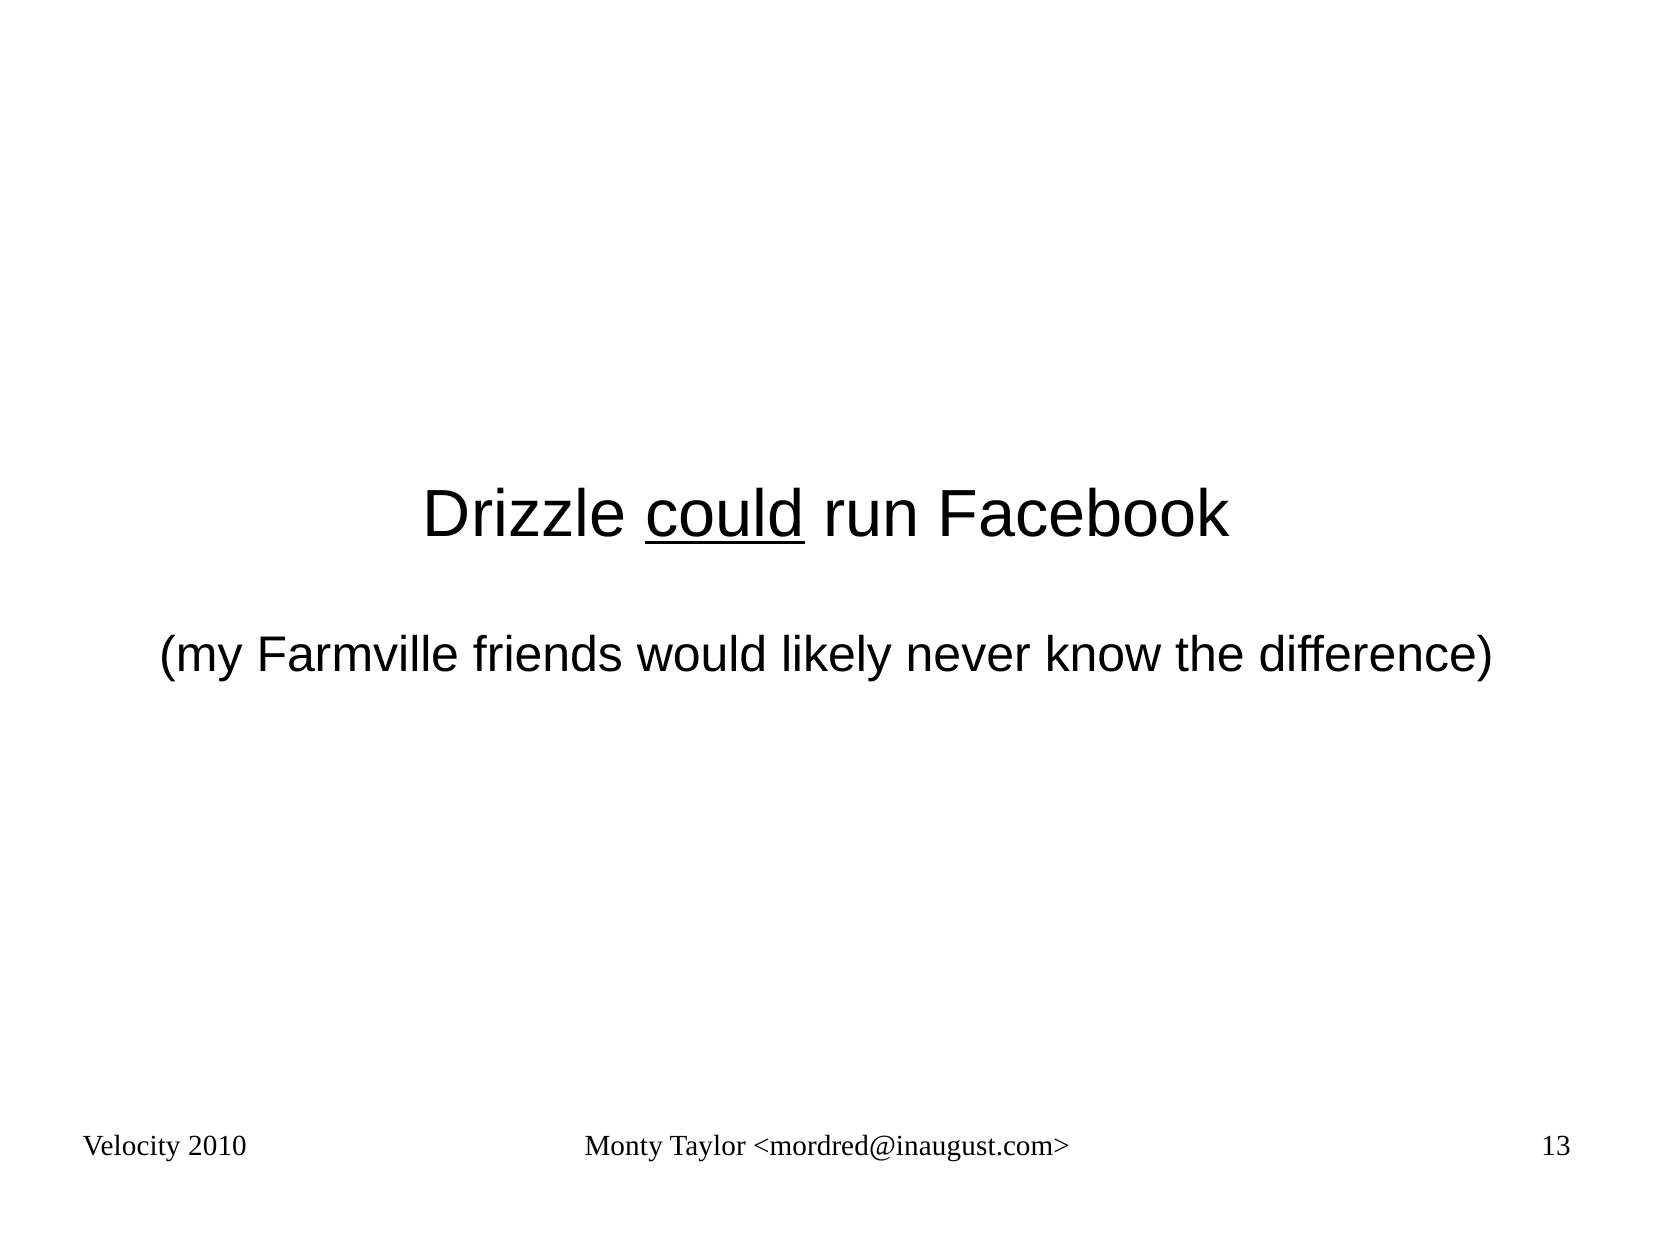

# Drizzle could run Facebook
(my Farmville friends would likely never know the difference)
Velocity 2010
Monty Taylor <mordred@inaugust.com>
13